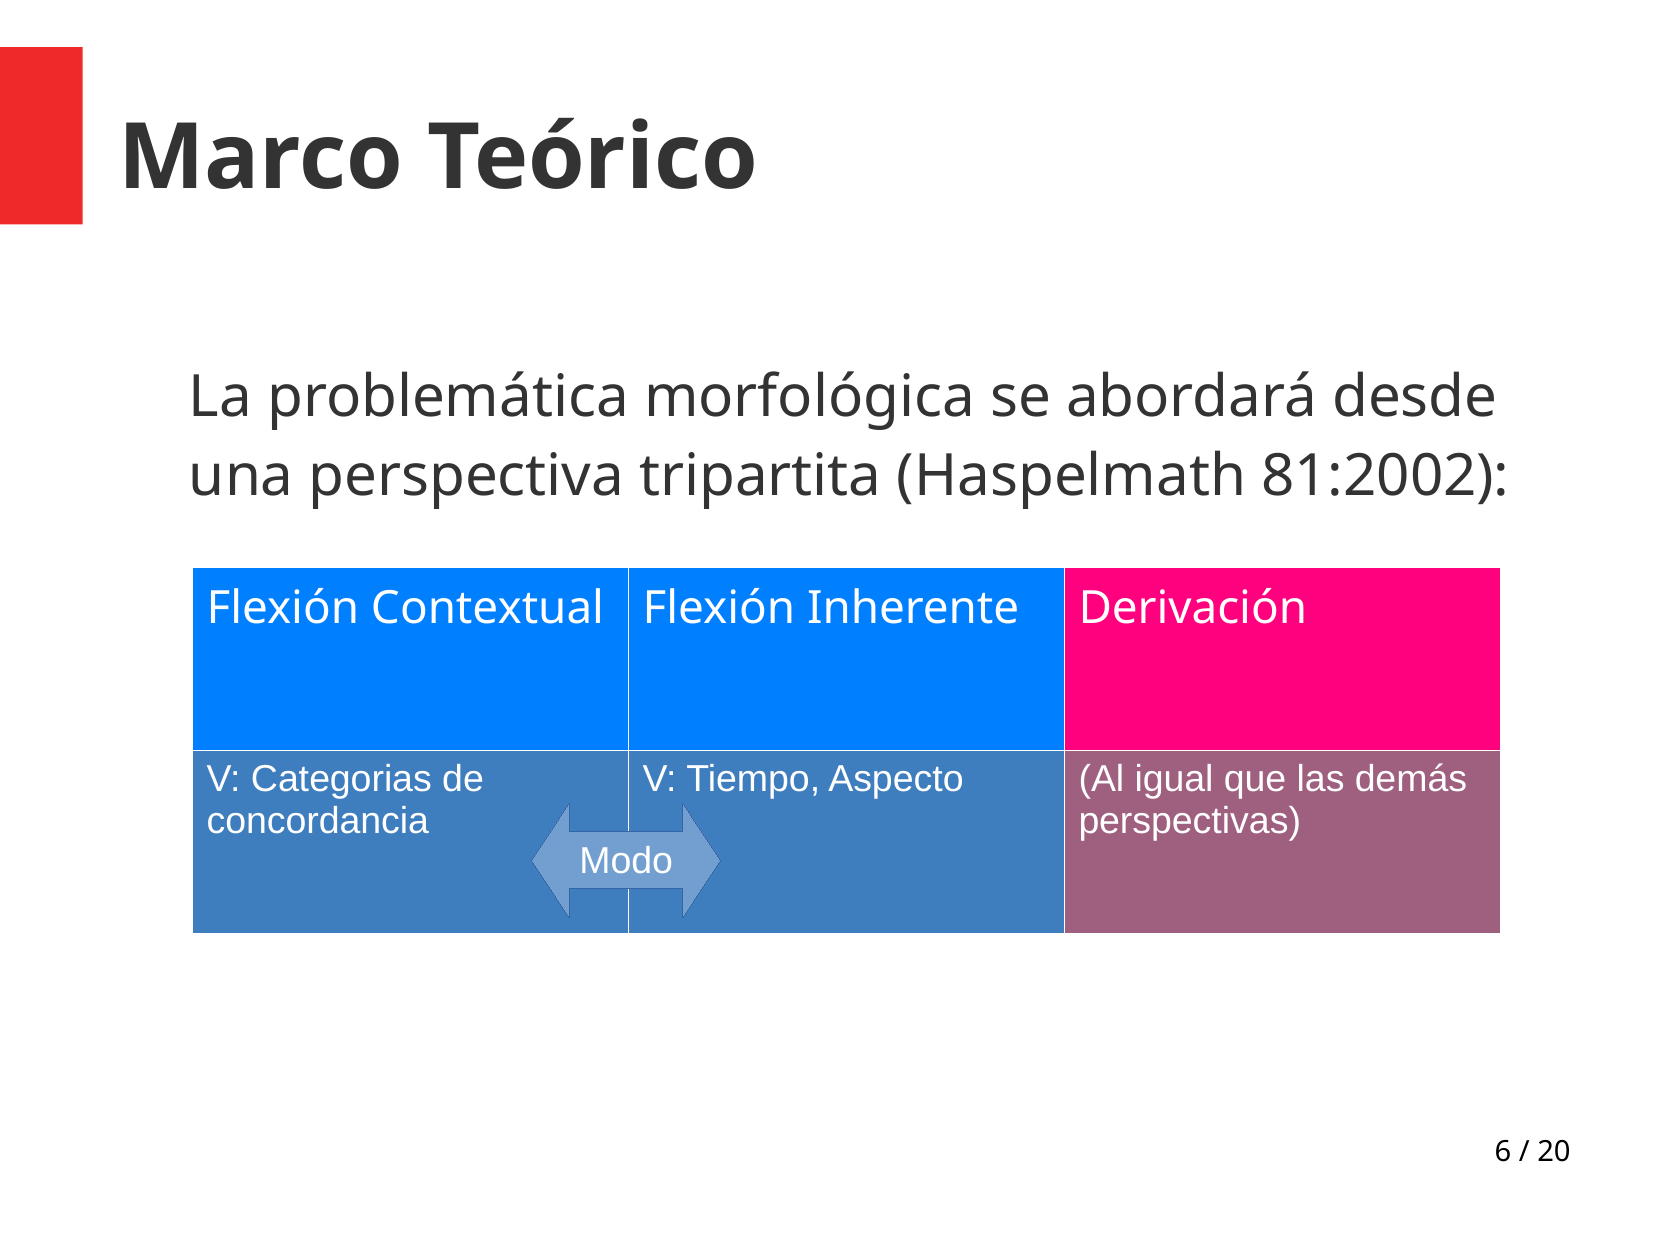

# Marco Teórico
Modo
La problemática morfológica se abordará desde una perspectiva tripartita (Haspelmath 81:2002):
| Flexión Contextual | Flexión Inherente | Derivación |
| --- | --- | --- |
| V: Categorias de concordancia | V: Tiempo, Aspecto | (Al igual que las demás perspectivas) |
Modo
Modo
Modo
6